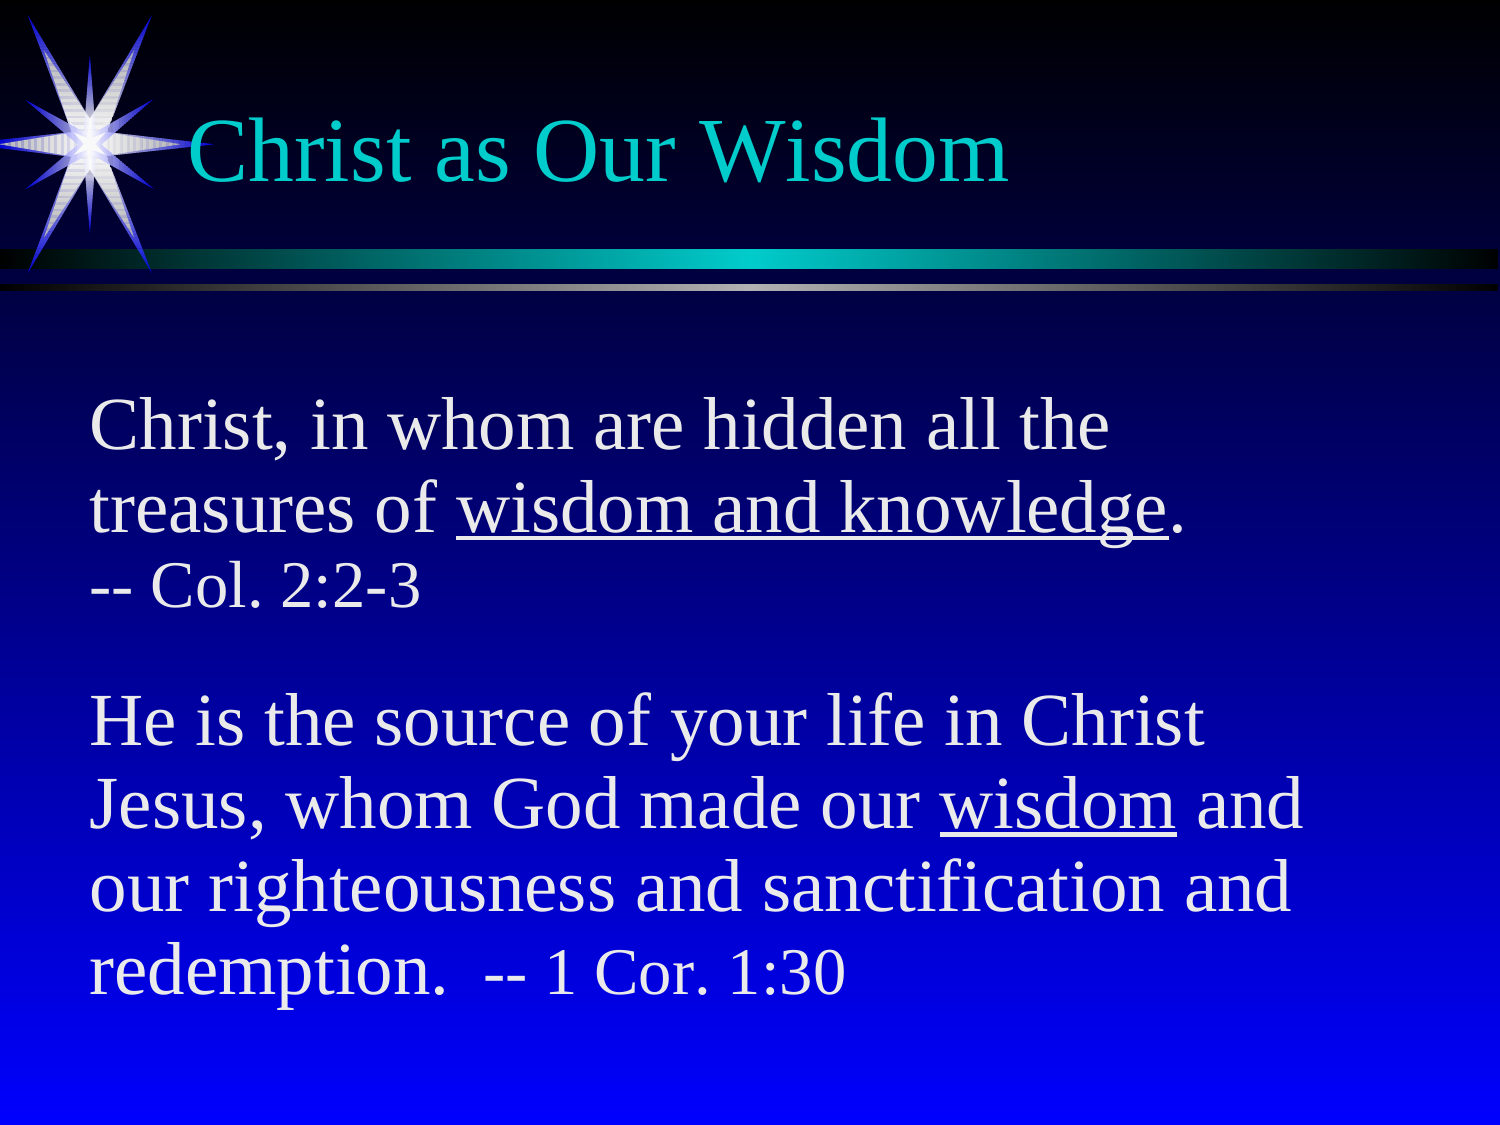

# Christ as Our Wisdom
Christ, in whom are hidden all the treasures of wisdom and knowledge.
-- Col. 2:2-3
He is the source of your life in Christ Jesus, whom God made our wisdom and our righteousness and sanctification and redemption. -- 1 Cor. 1:30